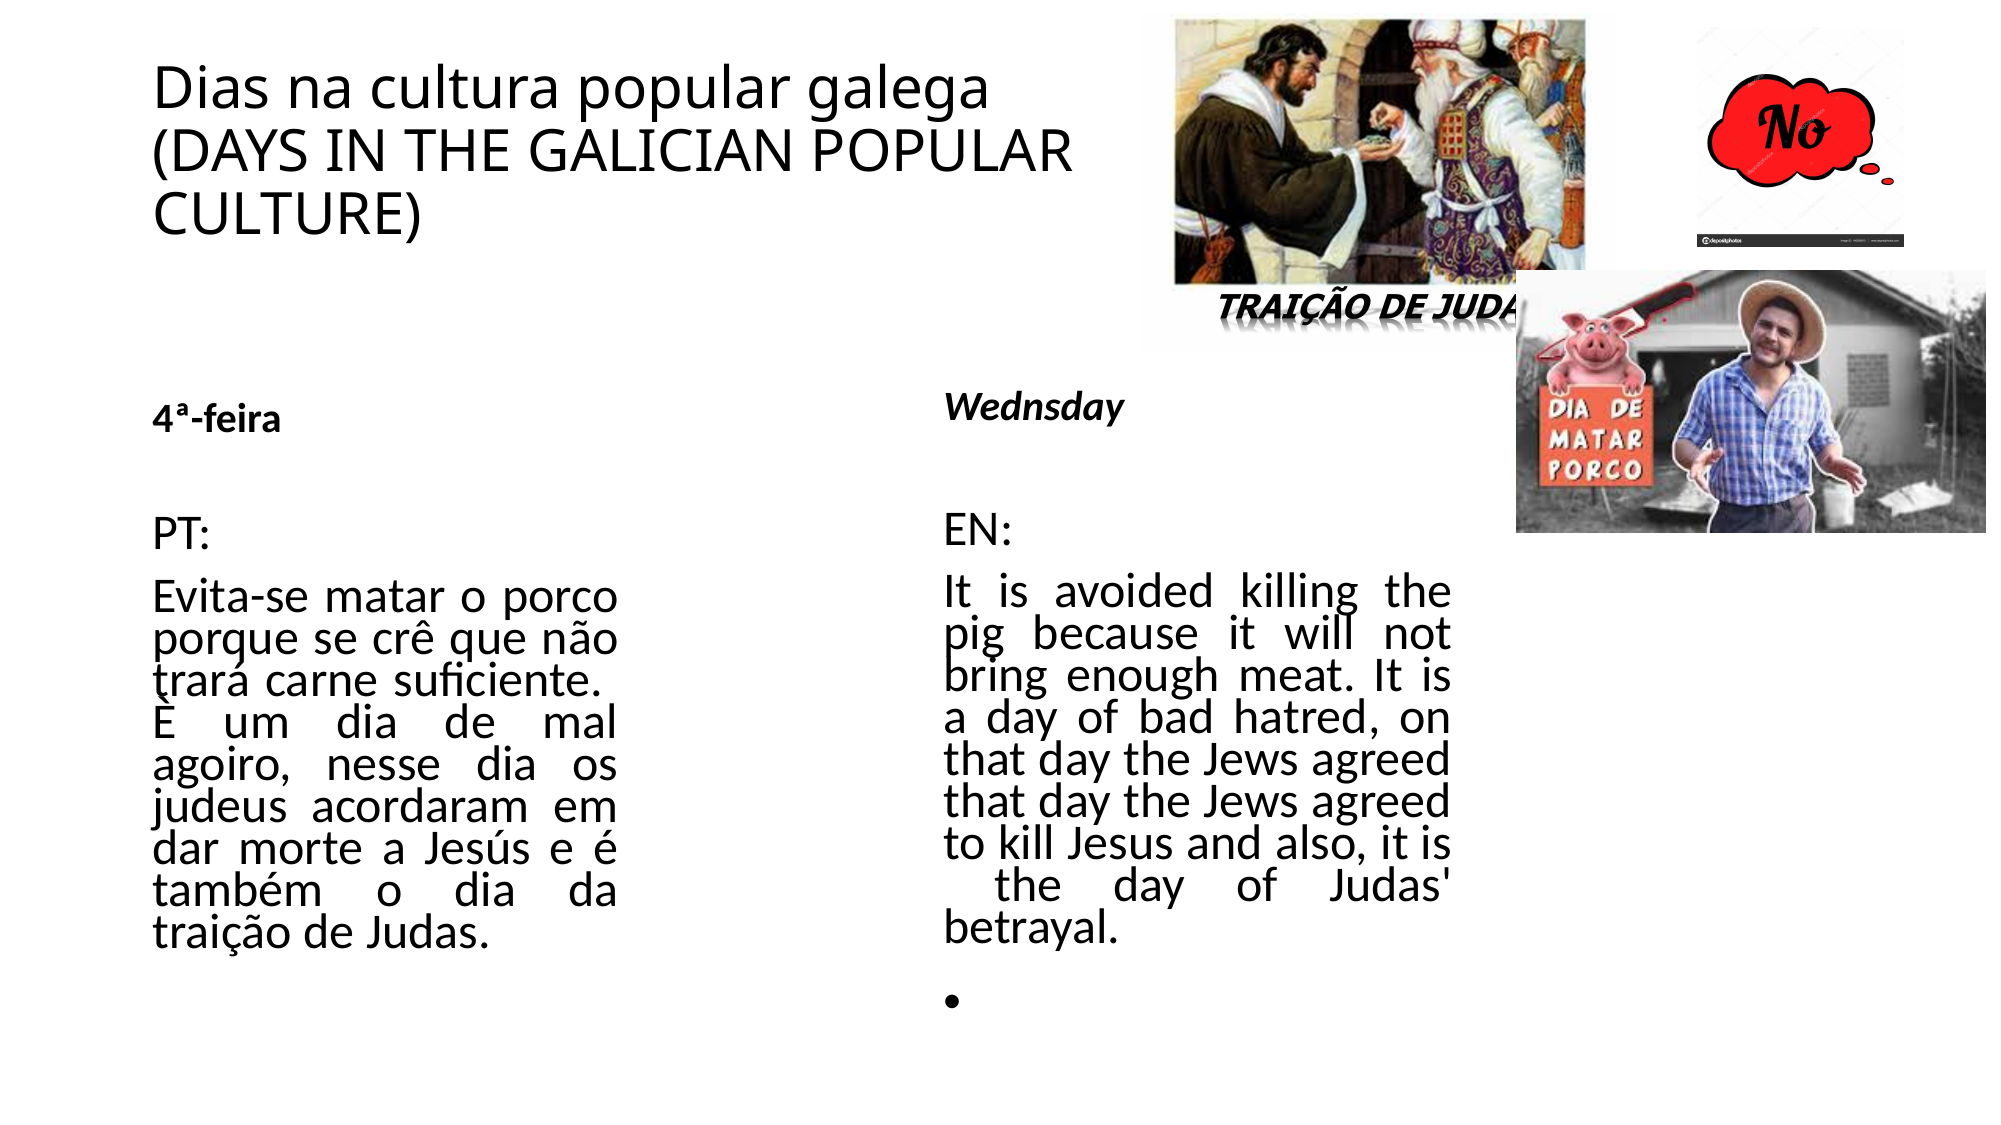

# Dias na cultura popular galega (DAYS IN THE GALICIAN POPULAR CULTURE)
Wednsday
EN:
It is avoided killing the pig because it will not bring enough meat. It is a day of bad hatred, on that day the Jews agreed that day the Jews agreed to kill Jesus and also, it is the day of Judas' betrayal.
4ª-feira
PT:
Evita-se matar o porco porque se crê que não trará carne suficiente. È um dia de mal agoiro, nesse dia os judeus acordaram em dar morte a Jesús e é também o dia da traição de Judas.